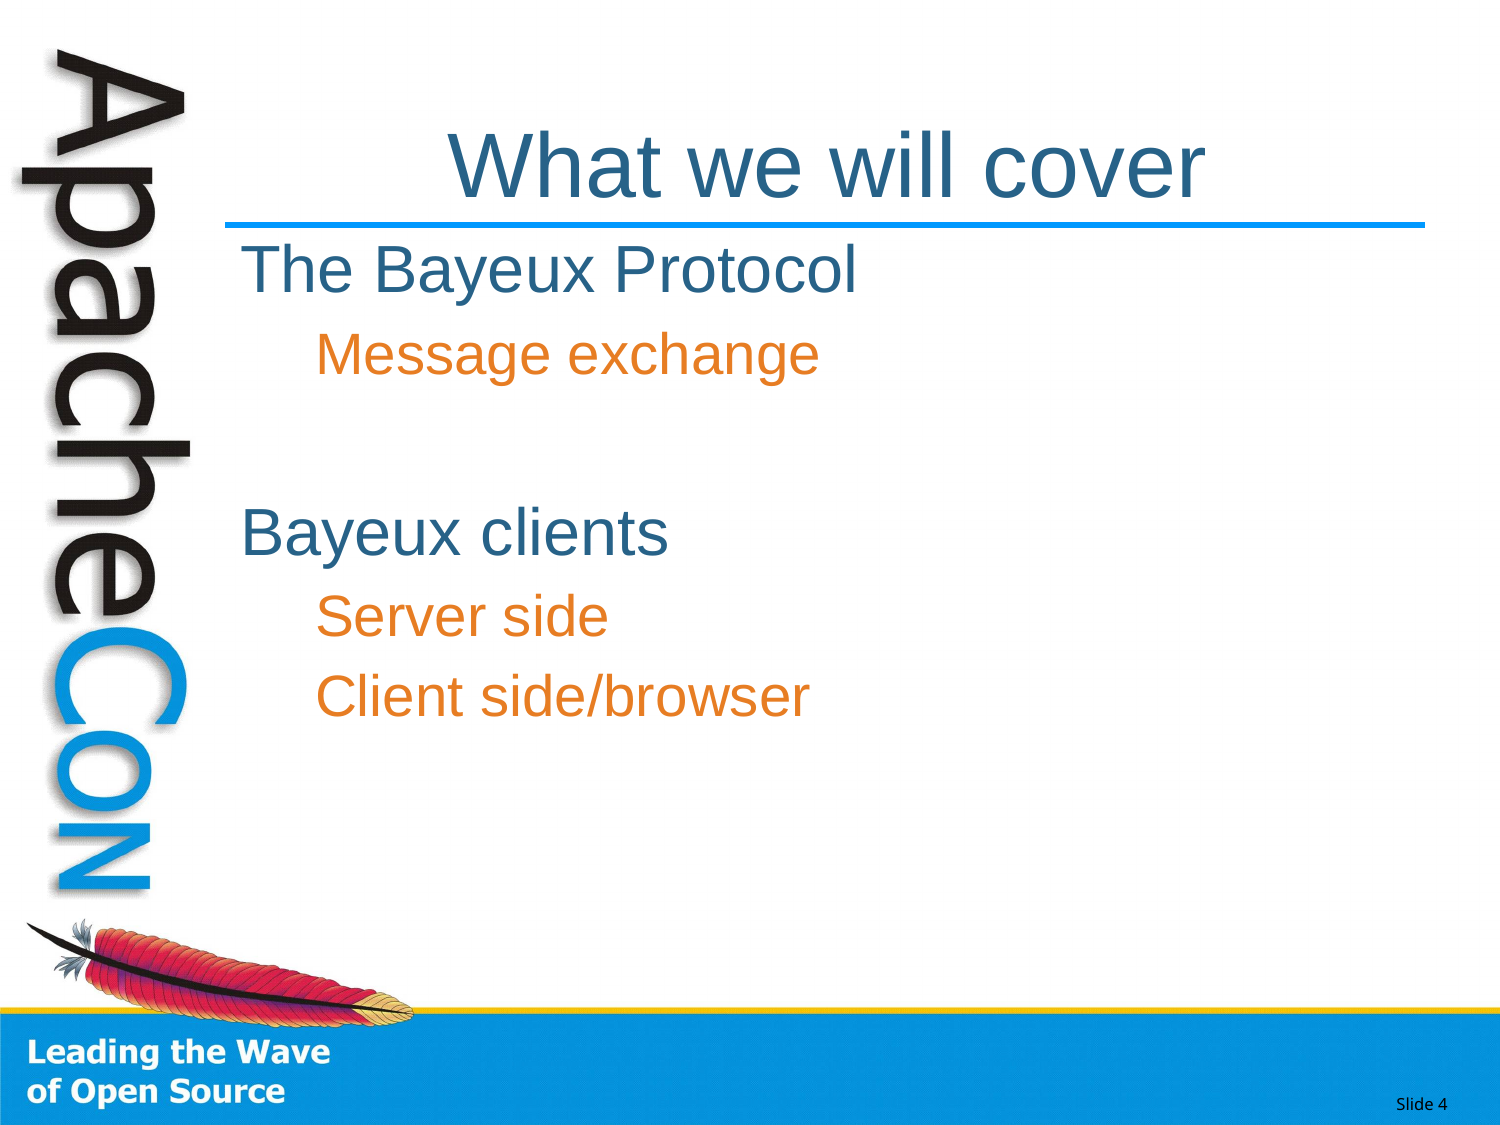

# What we will cover
The Bayeux Protocol
Message exchange
Bayeux clients
Server side
Client side/browser
Slide